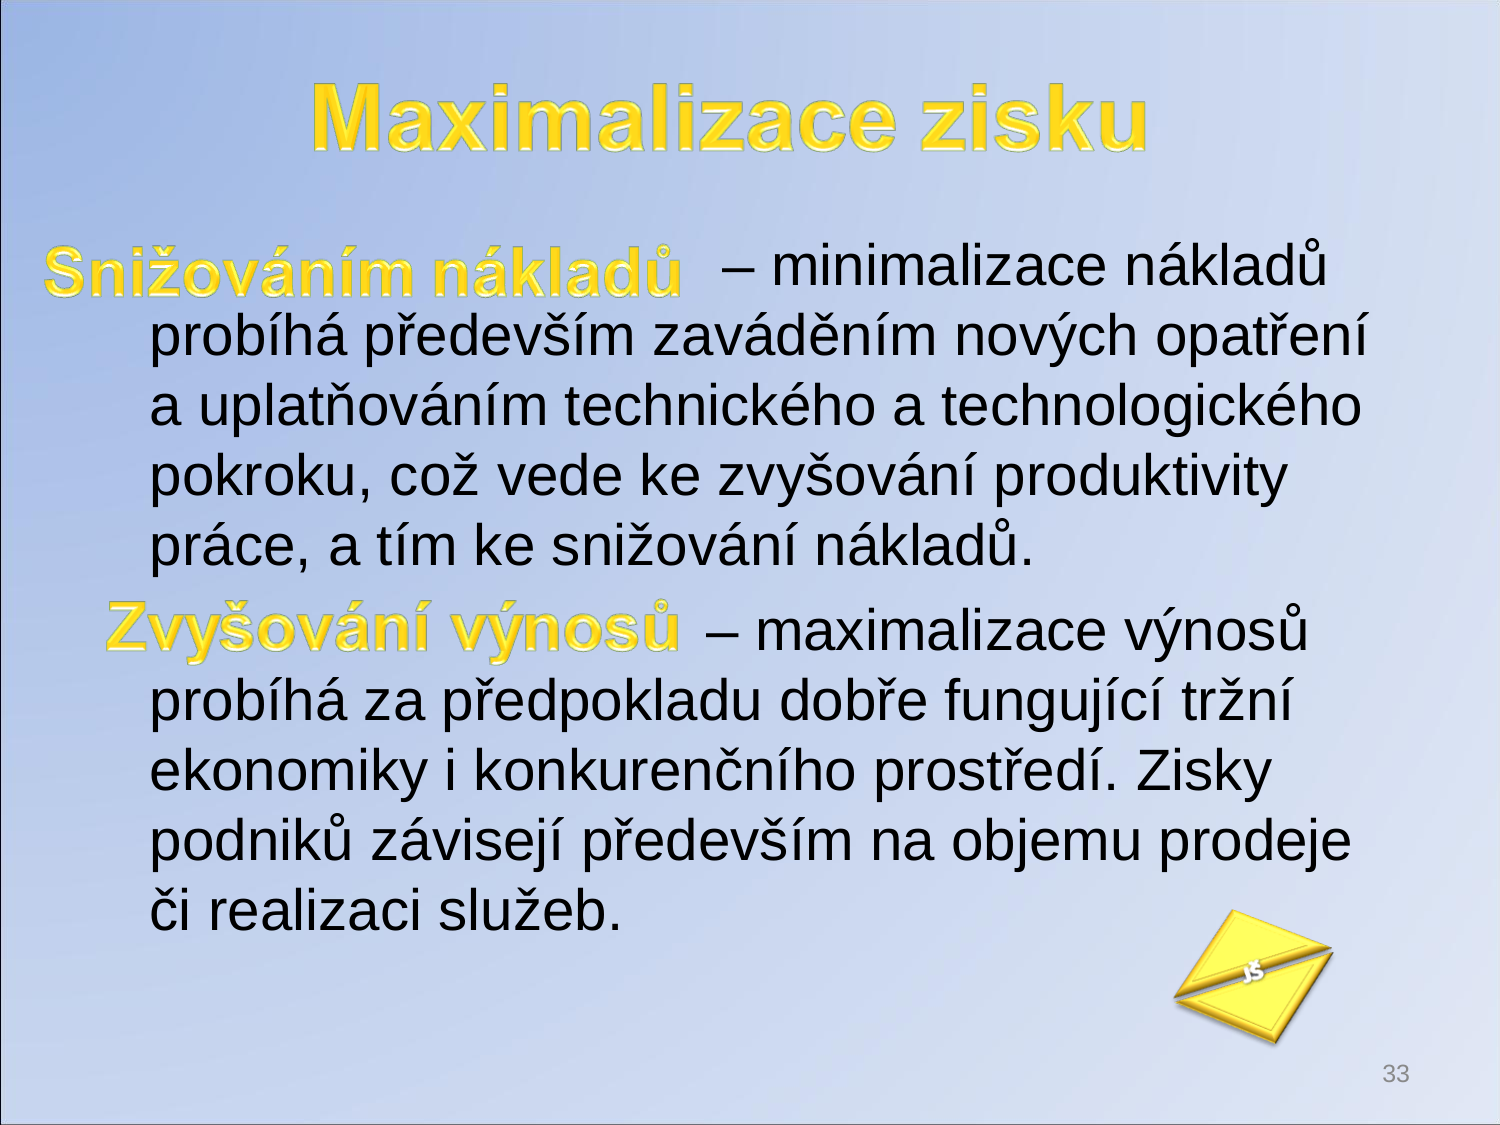

# – minimalizace nákladů probíhá především zaváděním nových opatření a uplatňováním technického a technologického pokroku, což vede ke zvyšování produktivity práce, a tím ke snižování nákladů.
					 – maximalizace výnosů probíhá za předpokladu dobře fungující tržní ekonomiky i konkurenčního prostředí. Zisky podniků závisejí především na objemu prodeje či realizaci služeb.